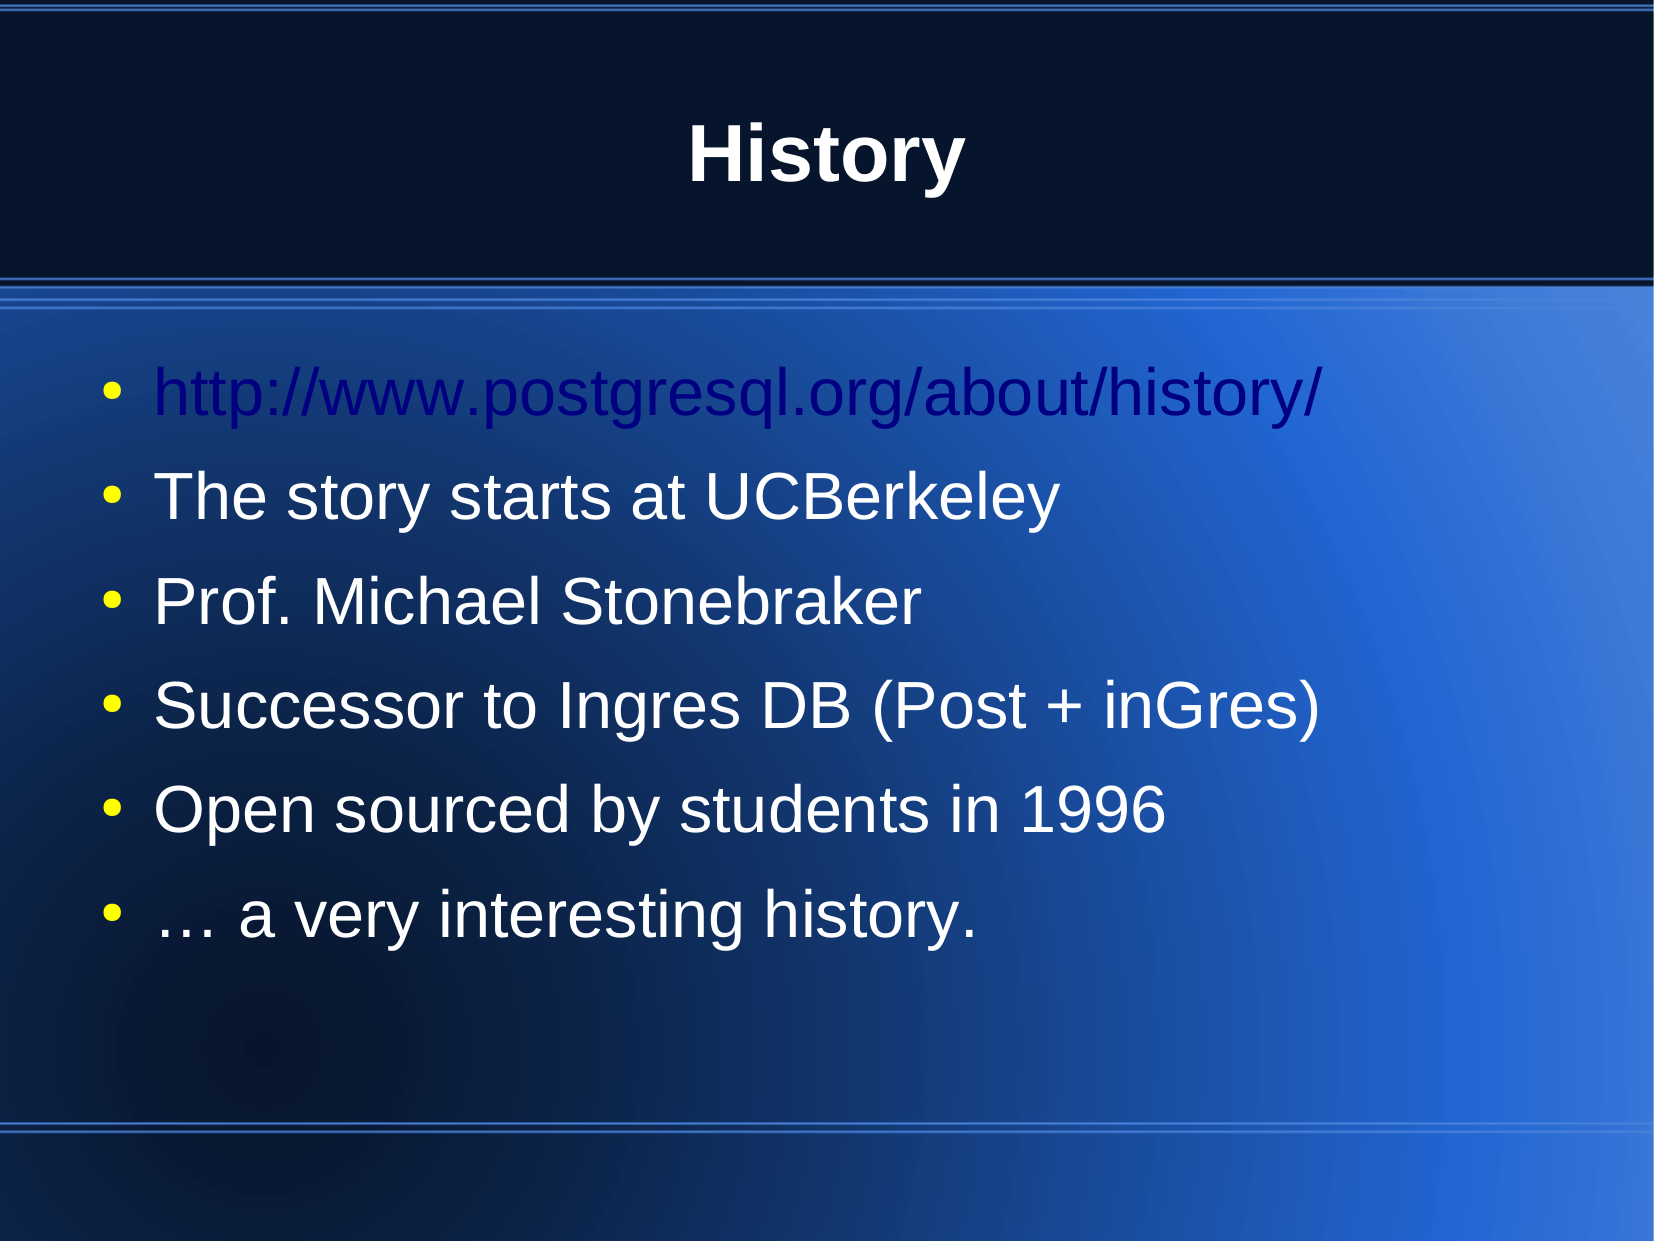

# History
http://www.postgresql.org/about/history/
The story starts at UCBerkeley
Prof. Michael Stonebraker
Successor to Ingres DB (Post + inGres)
Open sourced by students in 1996
… a very interesting history.